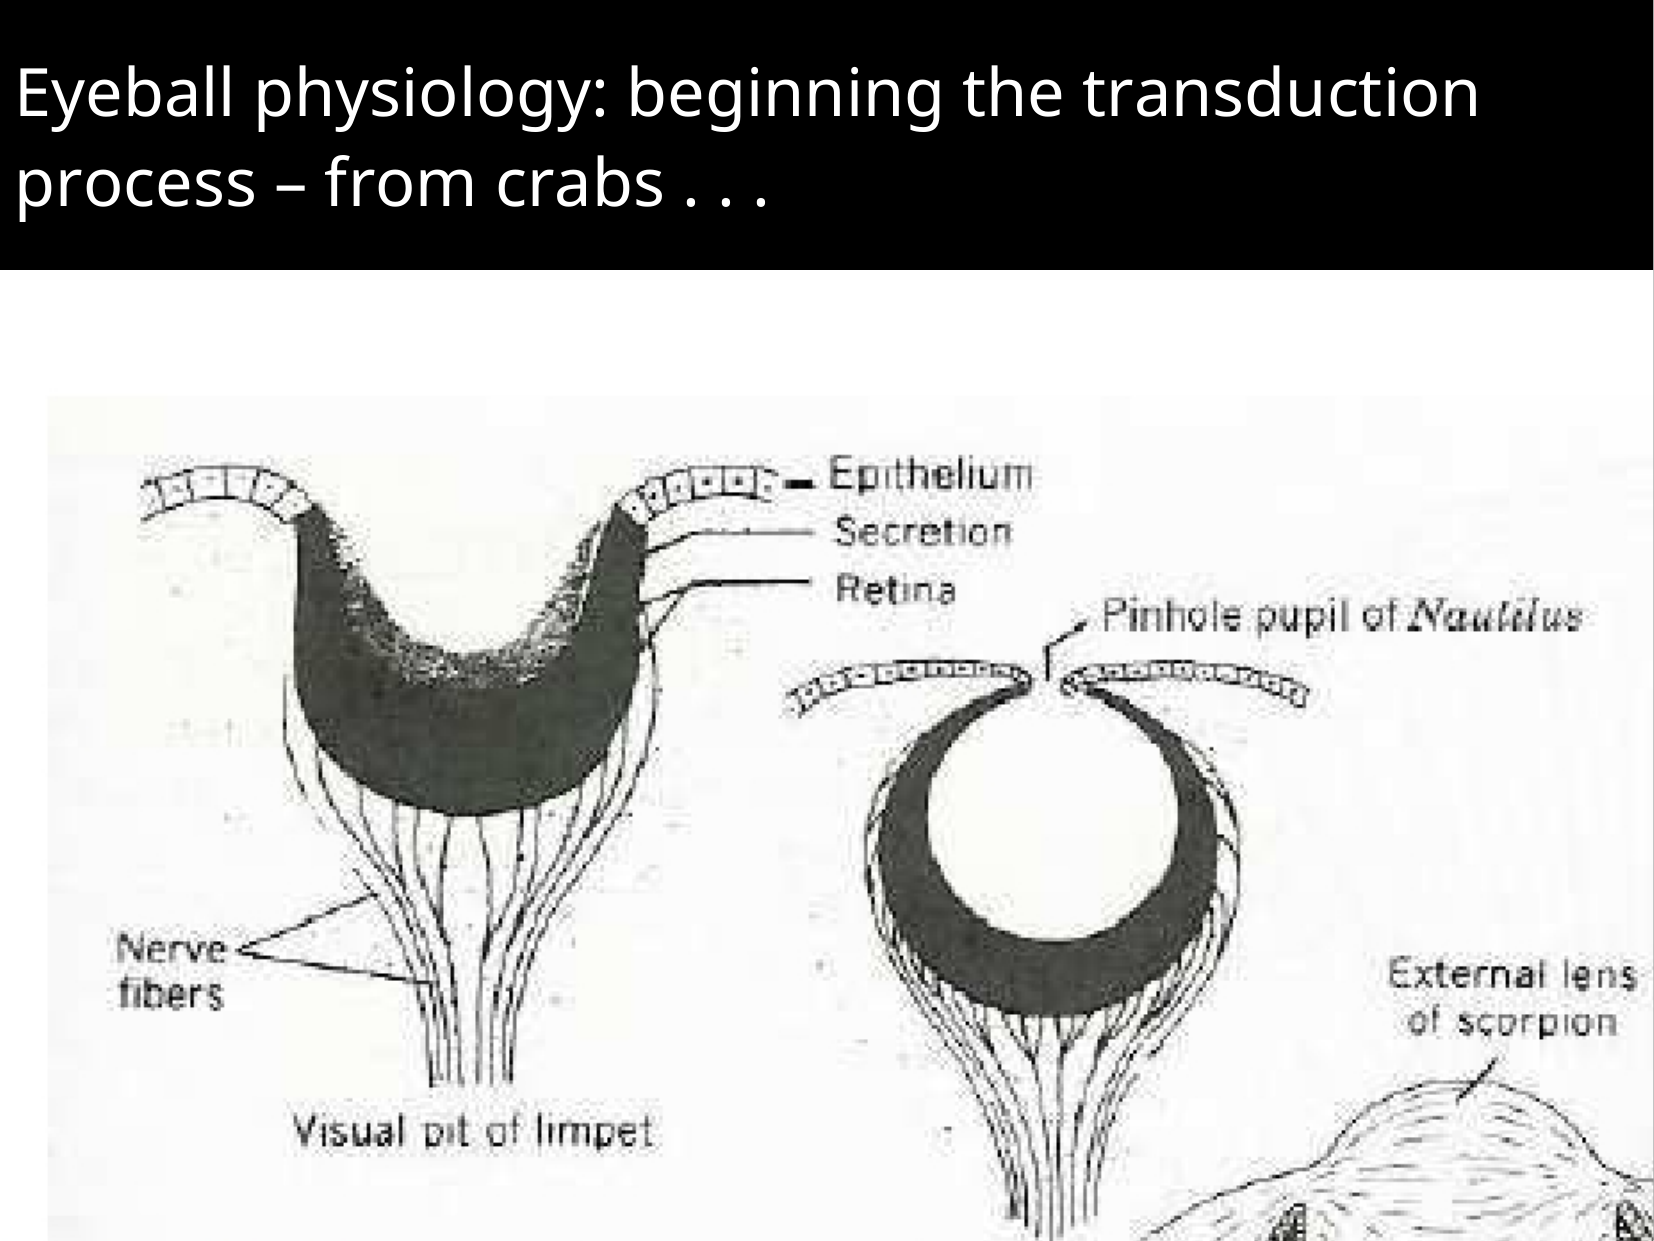

Eyeball physiology: beginning the transduction process – from crabs . . .